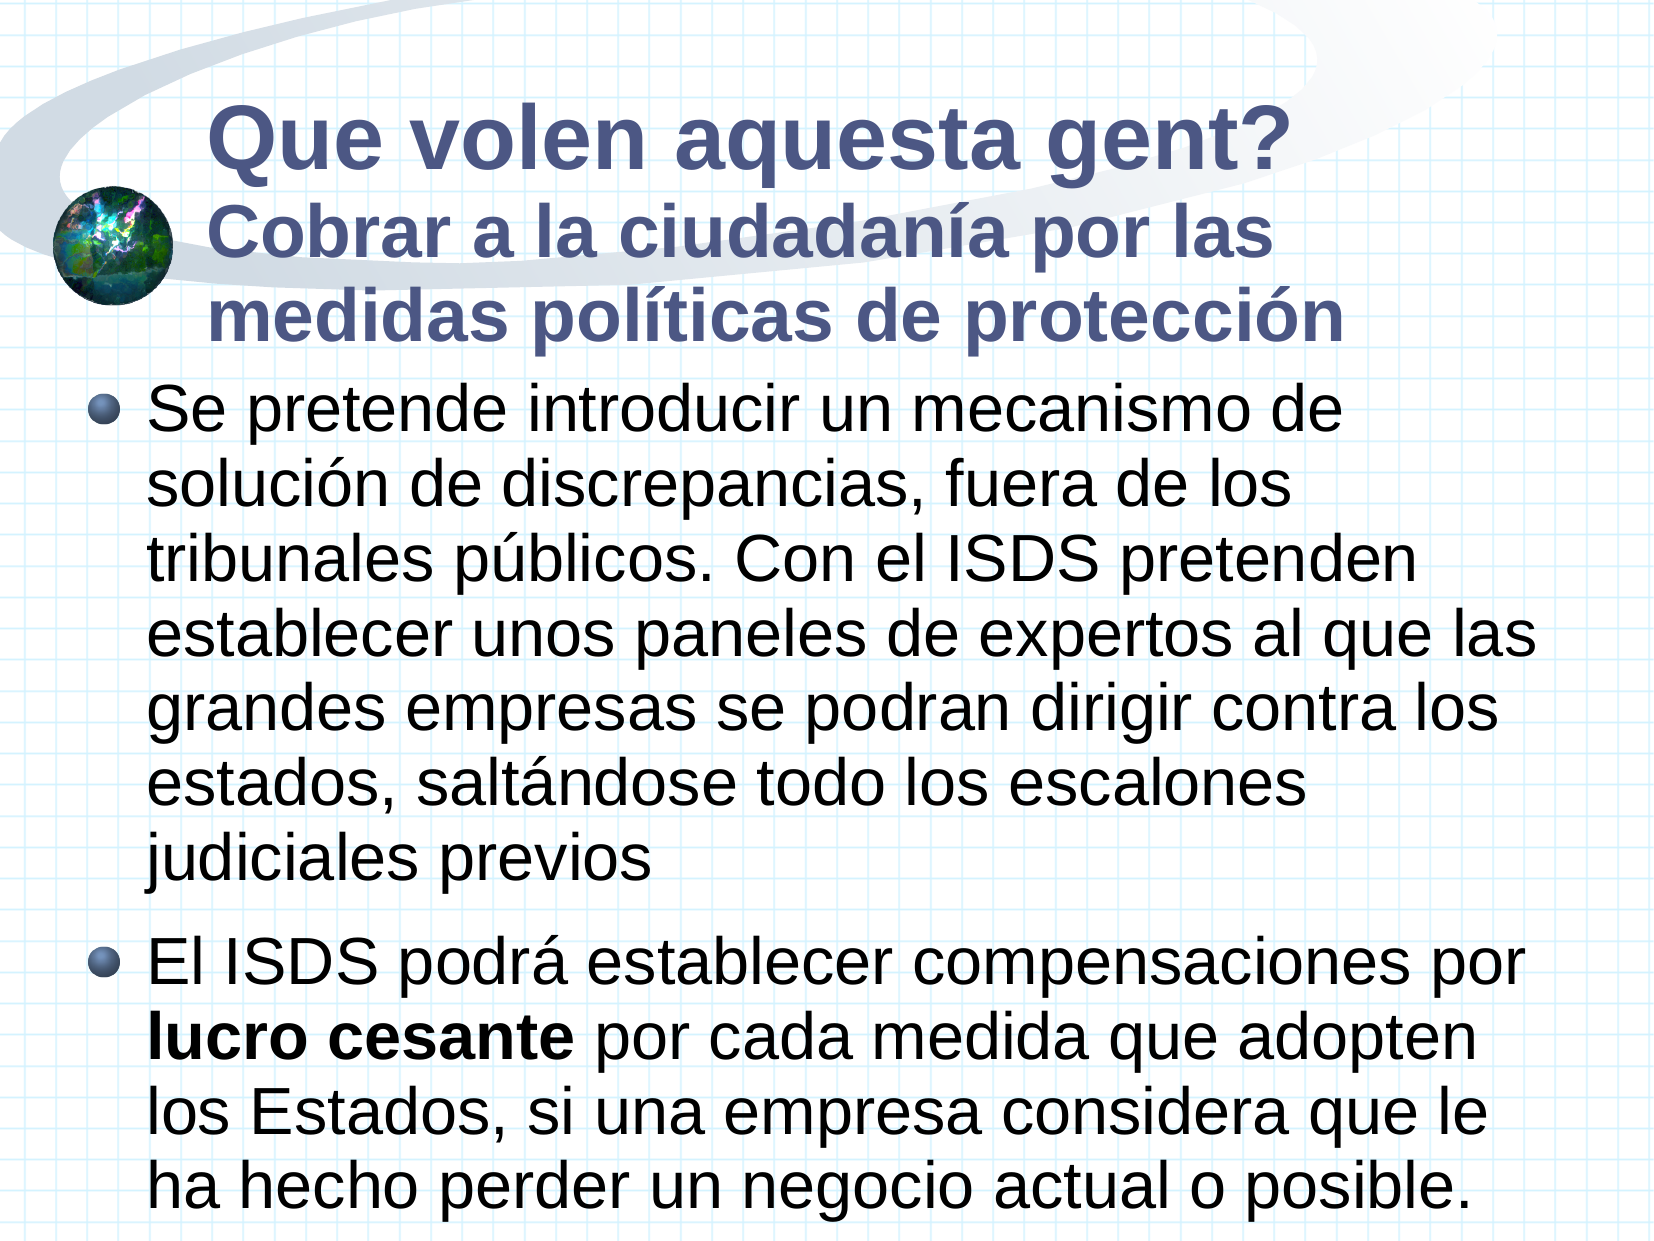

# Que volen aquesta gent? Cobrar a la ciudadanía por las medidas políticas de protección
Se pretende introducir un mecanismo de solución de discrepancias, fuera de los tribunales públicos. Con el ISDS pretenden establecer unos paneles de expertos al que las grandes empresas se podran dirigir contra los estados, saltándose todo los escalones judiciales previos
El ISDS podrá establecer compensaciones por lucro cesante por cada medida que adopten los Estados, si una empresa considera que le ha hecho perder un negocio actual o posible.